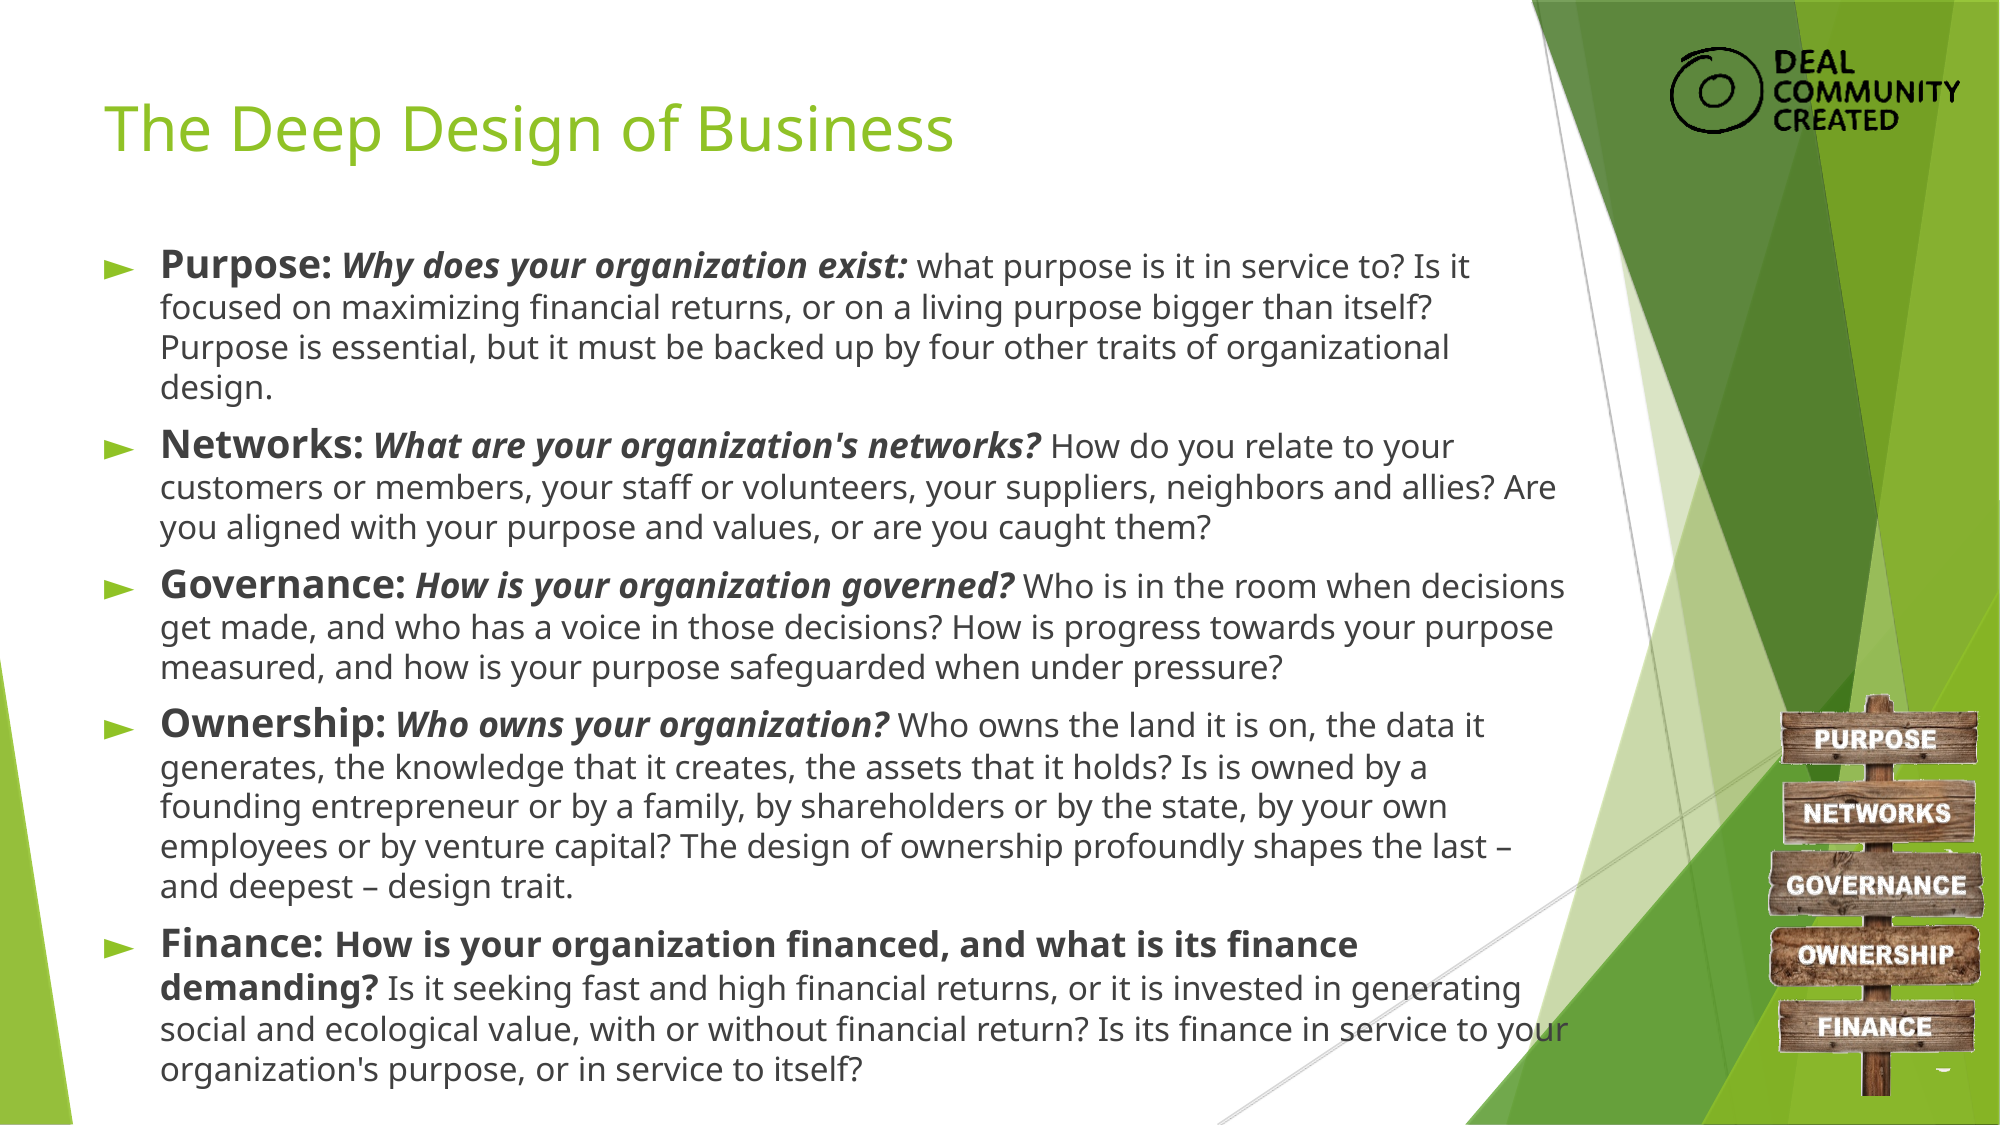

The Deep Design of Business
Purpose: Why does your organization exist: what purpose is it in service to? Is it focused on maximizing financial returns, or on a living purpose bigger than itself? Purpose is essential, but it must be backed up by four other traits of organizational design.
Networks: What are your organization's networks? How do you relate to your customers or members, your staff or volunteers, your suppliers, neighbors and allies? Are you aligned with your purpose and values, or are you caught them?
Governance: How is your organization governed? Who is in the room when decisions get made, and who has a voice in those decisions? How is progress towards your purpose measured, and how is your purpose safeguarded when under pressure?
Ownership: Who owns your organization? Who owns the land it is on, the data it generates, the knowledge that it creates, the assets that it holds? Is is owned by a founding entrepreneur or by a family, by shareholders or by the state, by your own employees or by venture capital? The design of ownership profoundly shapes the last – and deepest – design trait.
Finance: How is your organization financed, and what is its finance demanding? Is it seeking fast and high financial returns, or it is invested in generating social and ecological value, with or without financial return? Is its finance in service to your organization's purpose, or in service to itself?